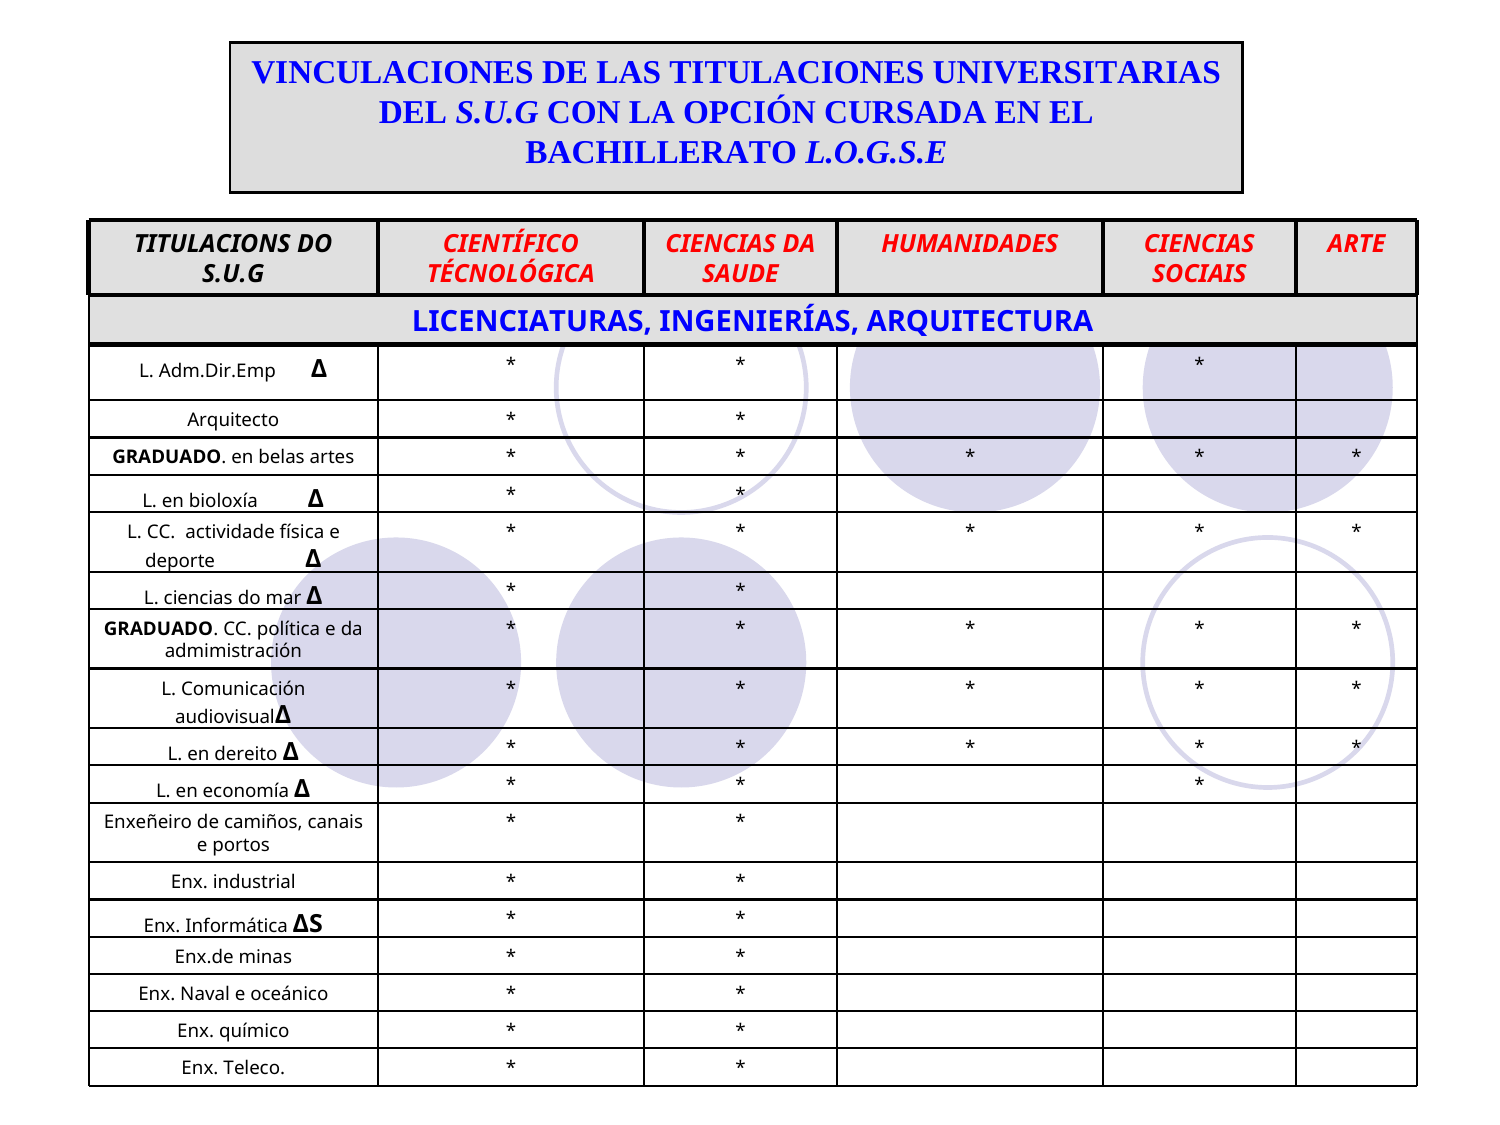

VINCULACIONES DE LAS TITULACIONES UNIVERSITARIAS DEL S.U.G CON LA OPCIÓN CURSADA EN EL BACHILLERATO L.O.G.S.E
TITULACIONS DO S.U.G
CIENTÍFICO TÉCNOLÓGICA
CIENCIAS DA SAUDE
HUMANIDADES
CIENCIAS SOCIAIS
ARTE
LICENCIATURAS, INGENIERÍAS, ARQUITECTURA
L. Adm.Dir.Emp Δ
*
*
*
Arquitecto
*
*
GRADUADO. en belas artes
*
*
*
*
*
L. en bioloxía Δ
*
*
L. CC. actividade física e deporte Δ
*
*
*
*
*
L. ciencias do mar Δ
*
*
GRADUADO. CC. política e da admimistración
*
*
*
*
*
L. Comunicación audiovisualΔ
*
*
*
*
*
L. en dereito Δ
*
*
*
*
*
L. en economía Δ
*
*
*
Enxeñeiro de camiños, canais e portos
*
*
Enx. industrial
*
*
Enx. Informática ΔS
*
*
Enx.de minas
*
*
Enx. Naval e oceánico
*
*
Enx. químico
*
*
Enx. Teleco.
*
*